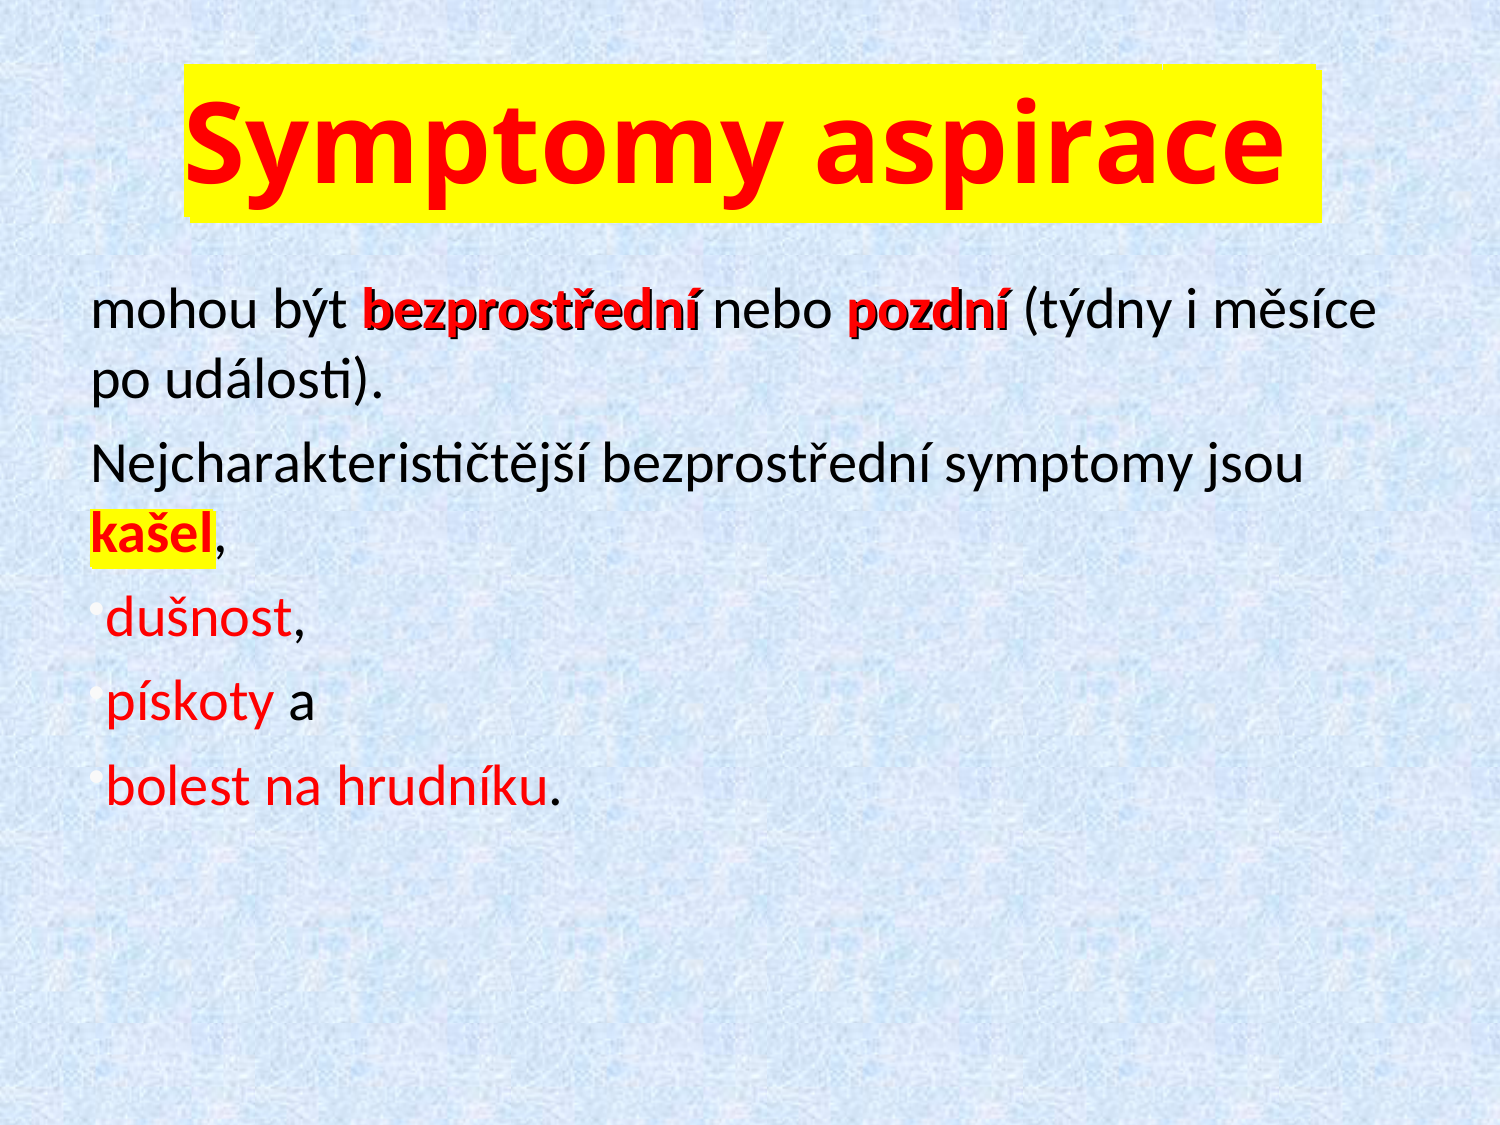

# Symptomy aspirace
mohou být bezprostřední nebo pozdní (týdny i měsíce po události).
Nejcharakterističtější bezprostřední symptomy jsou kašel,
dušnost,
pískoty a
bolest na hrudníku.